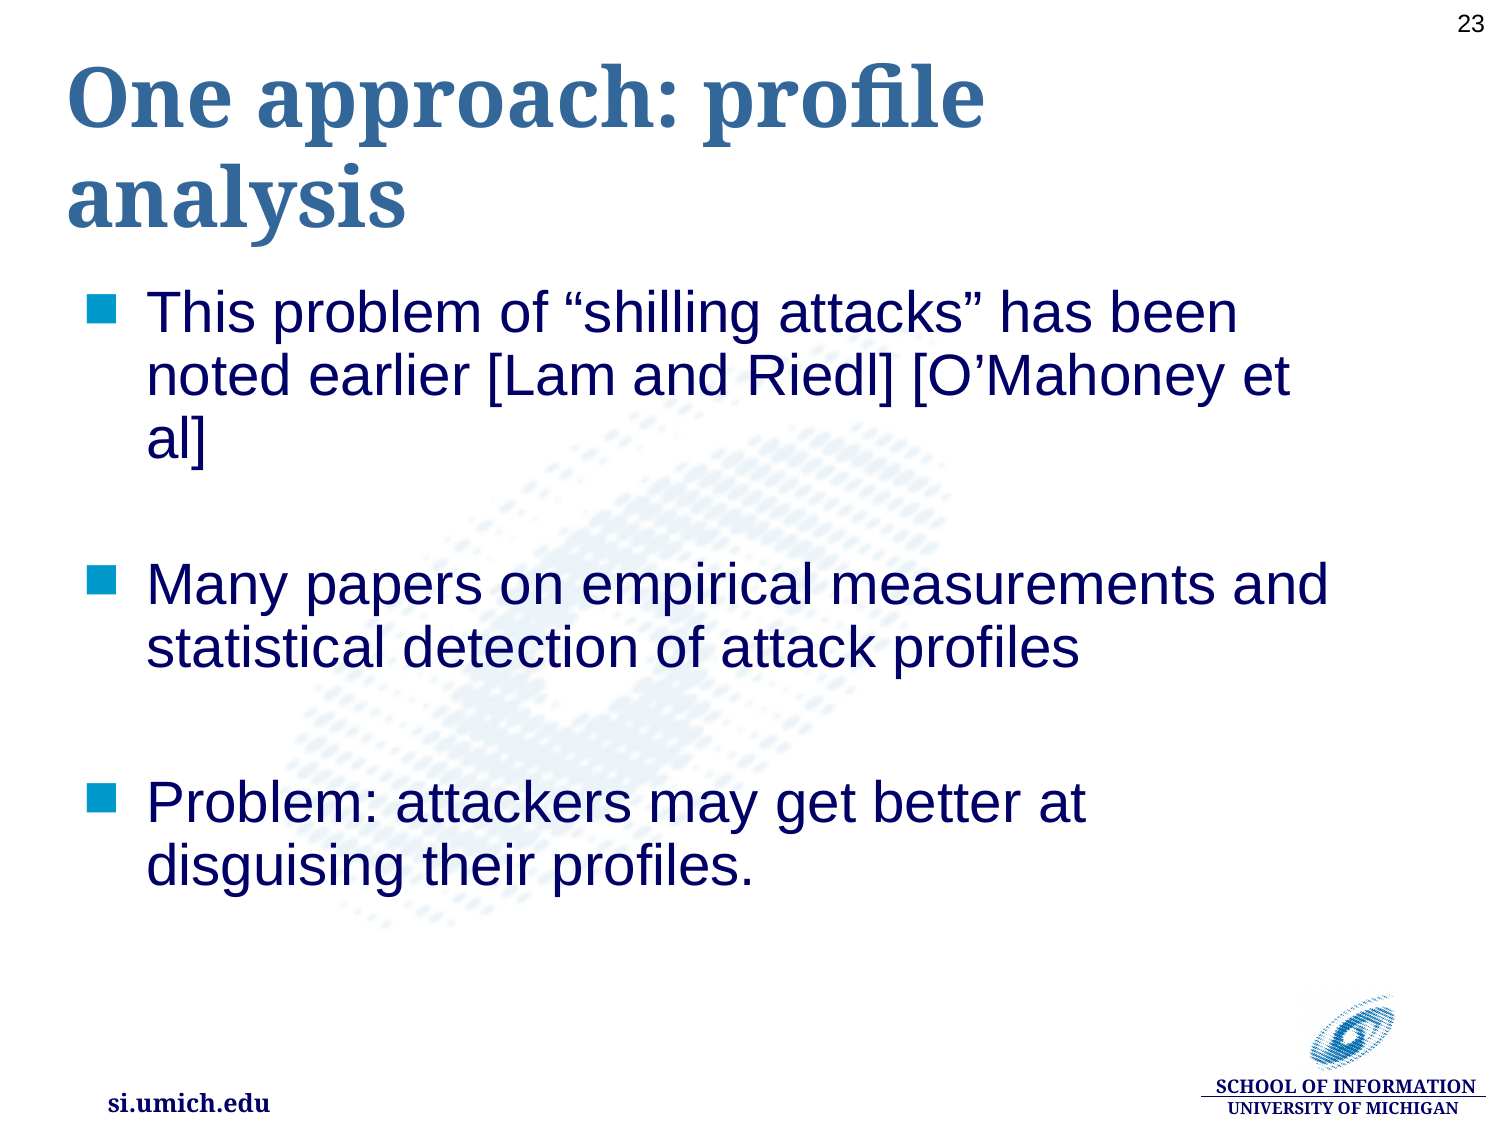

# One approach: profile analysis
This problem of “shilling attacks” has been noted earlier [Lam and Riedl] [O’Mahoney et al]
Many papers on empirical measurements and statistical detection of attack profiles
Problem: attackers may get better at disguising their profiles.